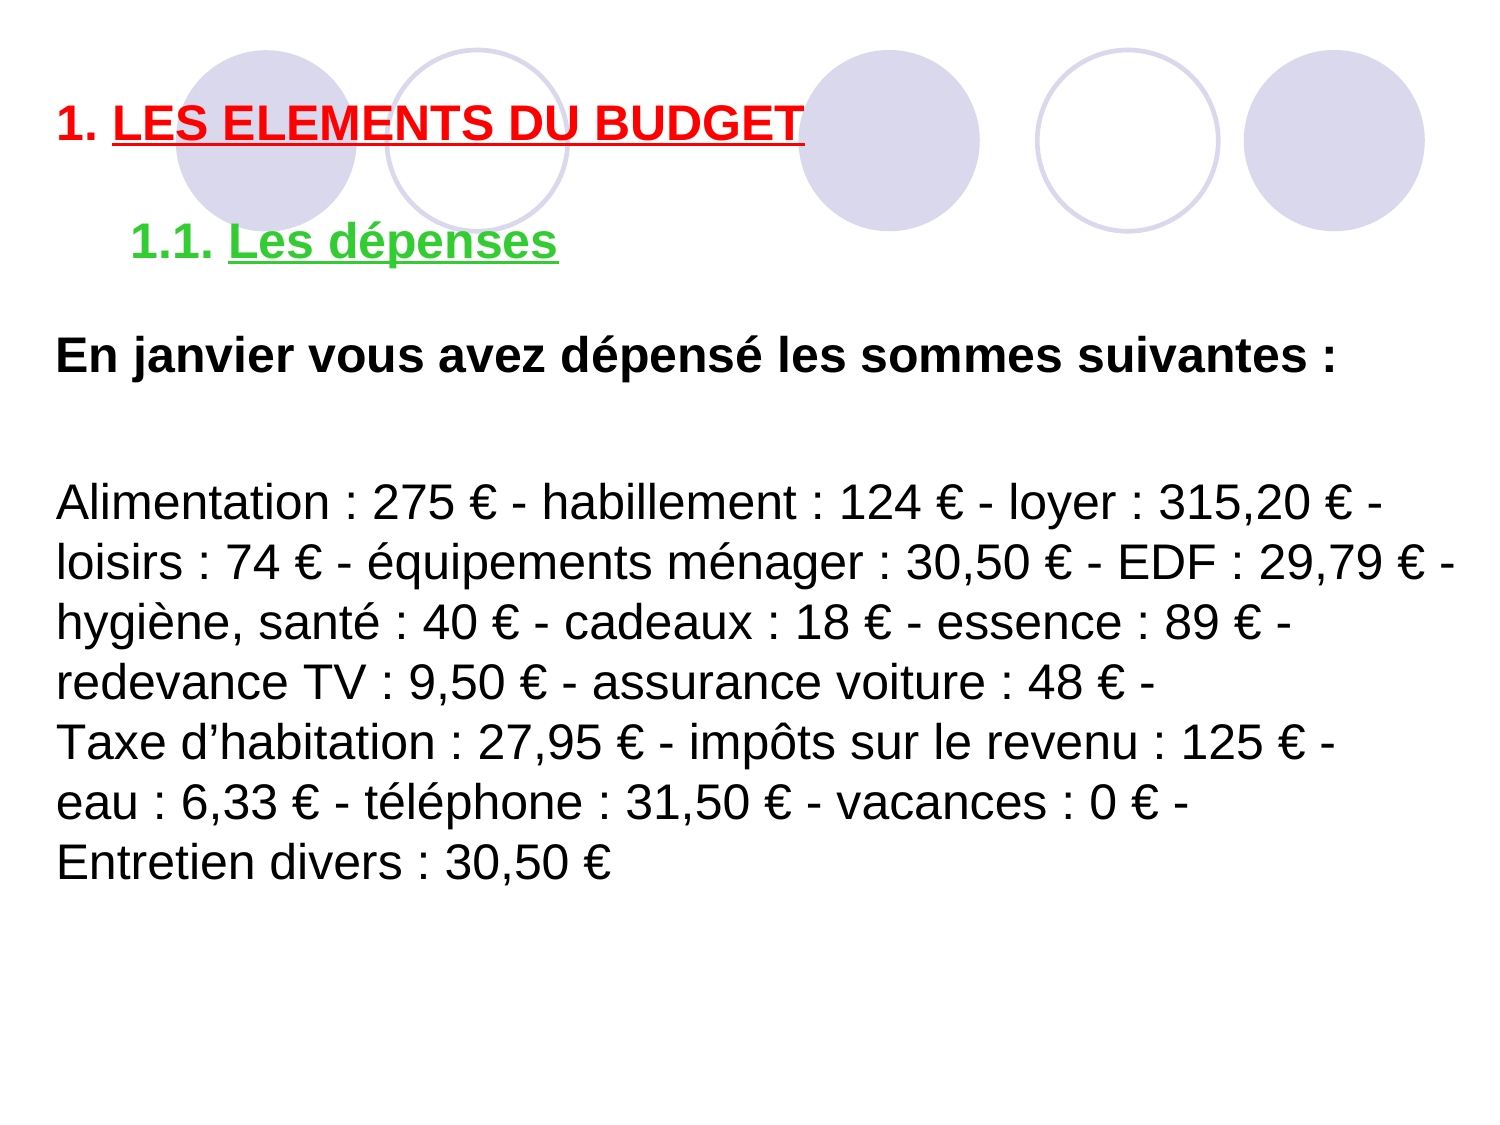

LES ELEMENTS DU BUDGET
1.1. Les dépenses
En janvier vous avez dépensé les sommes suivantes :
Alimentation : 275 € - habillement : 124 € - loyer : 315,20 € - loisirs : 74 € - équipements ménager : 30,50 € - EDF : 29,79 € - hygiène, santé : 40 € - cadeaux : 18 € - essence : 89 € -
redevance TV : 9,50 € - assurance voiture : 48 € -
Taxe d’habitation : 27,95 € - impôts sur le revenu : 125 € -
eau : 6,33 € - téléphone : 31,50 € - vacances : 0 € -
Entretien divers : 30,50 €